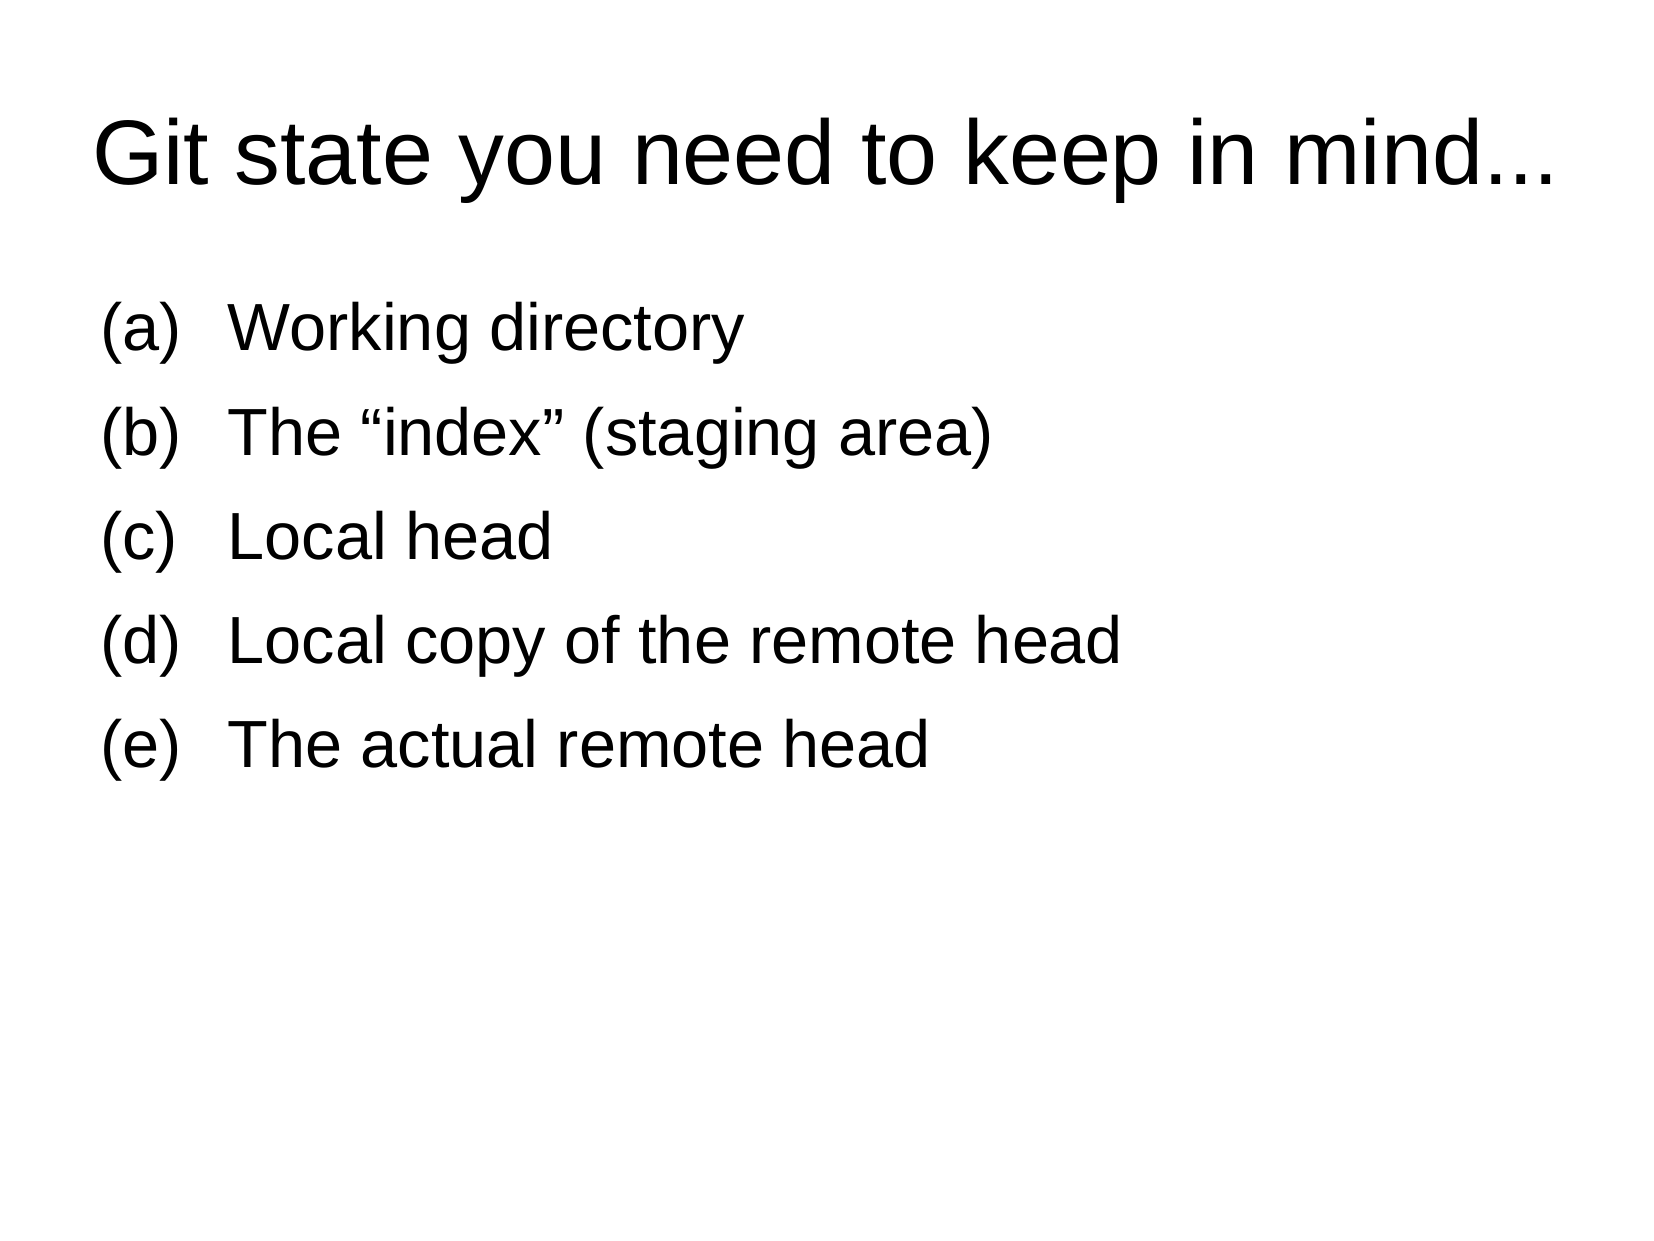

# Git state you need to keep in mind...
Working directory
The “index” (staging area)
Local head
Local copy of the remote head
The actual remote head